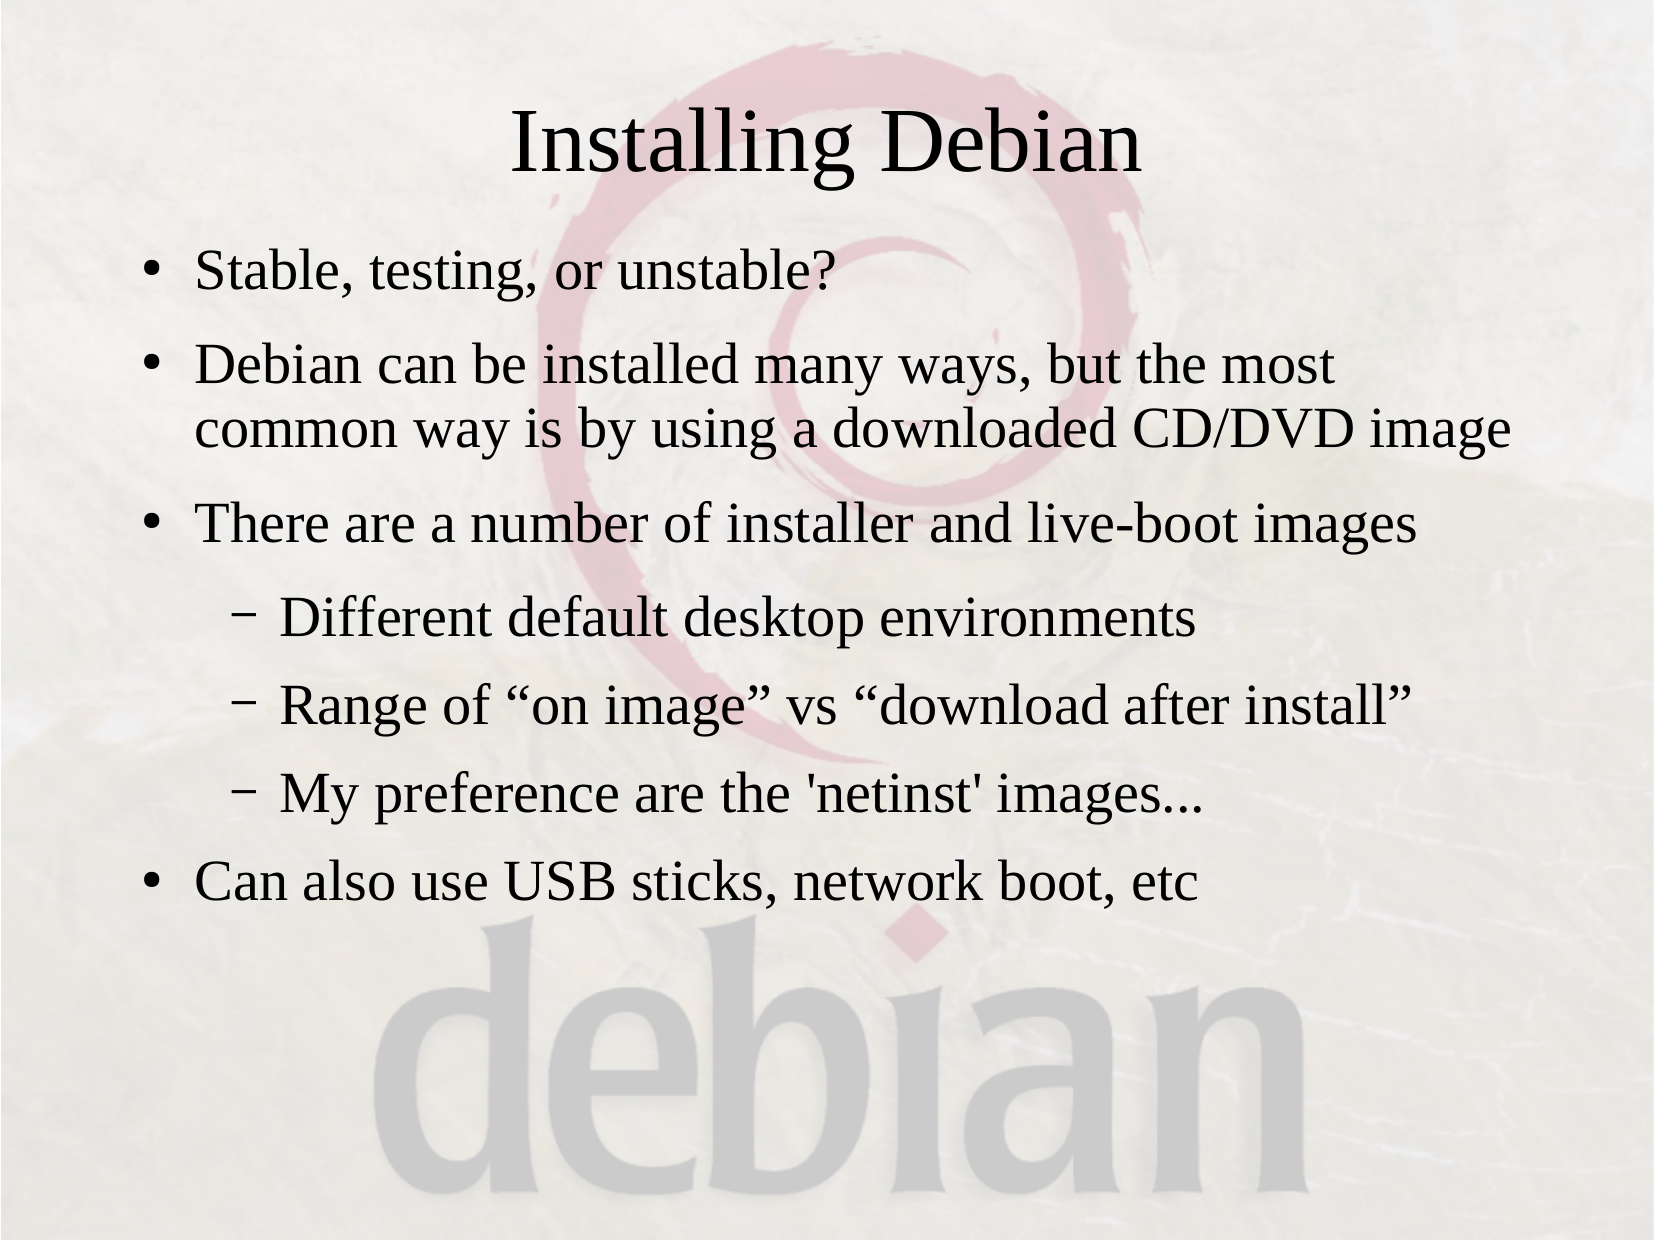

# Installing Debian
Stable, testing, or unstable?
Debian can be installed many ways, but the most common way is by using a downloaded CD/DVD image
There are a number of installer and live-boot images
Different default desktop environments
Range of “on image” vs “download after install”
My preference are the 'netinst' images...
Can also use USB sticks, network boot, etc